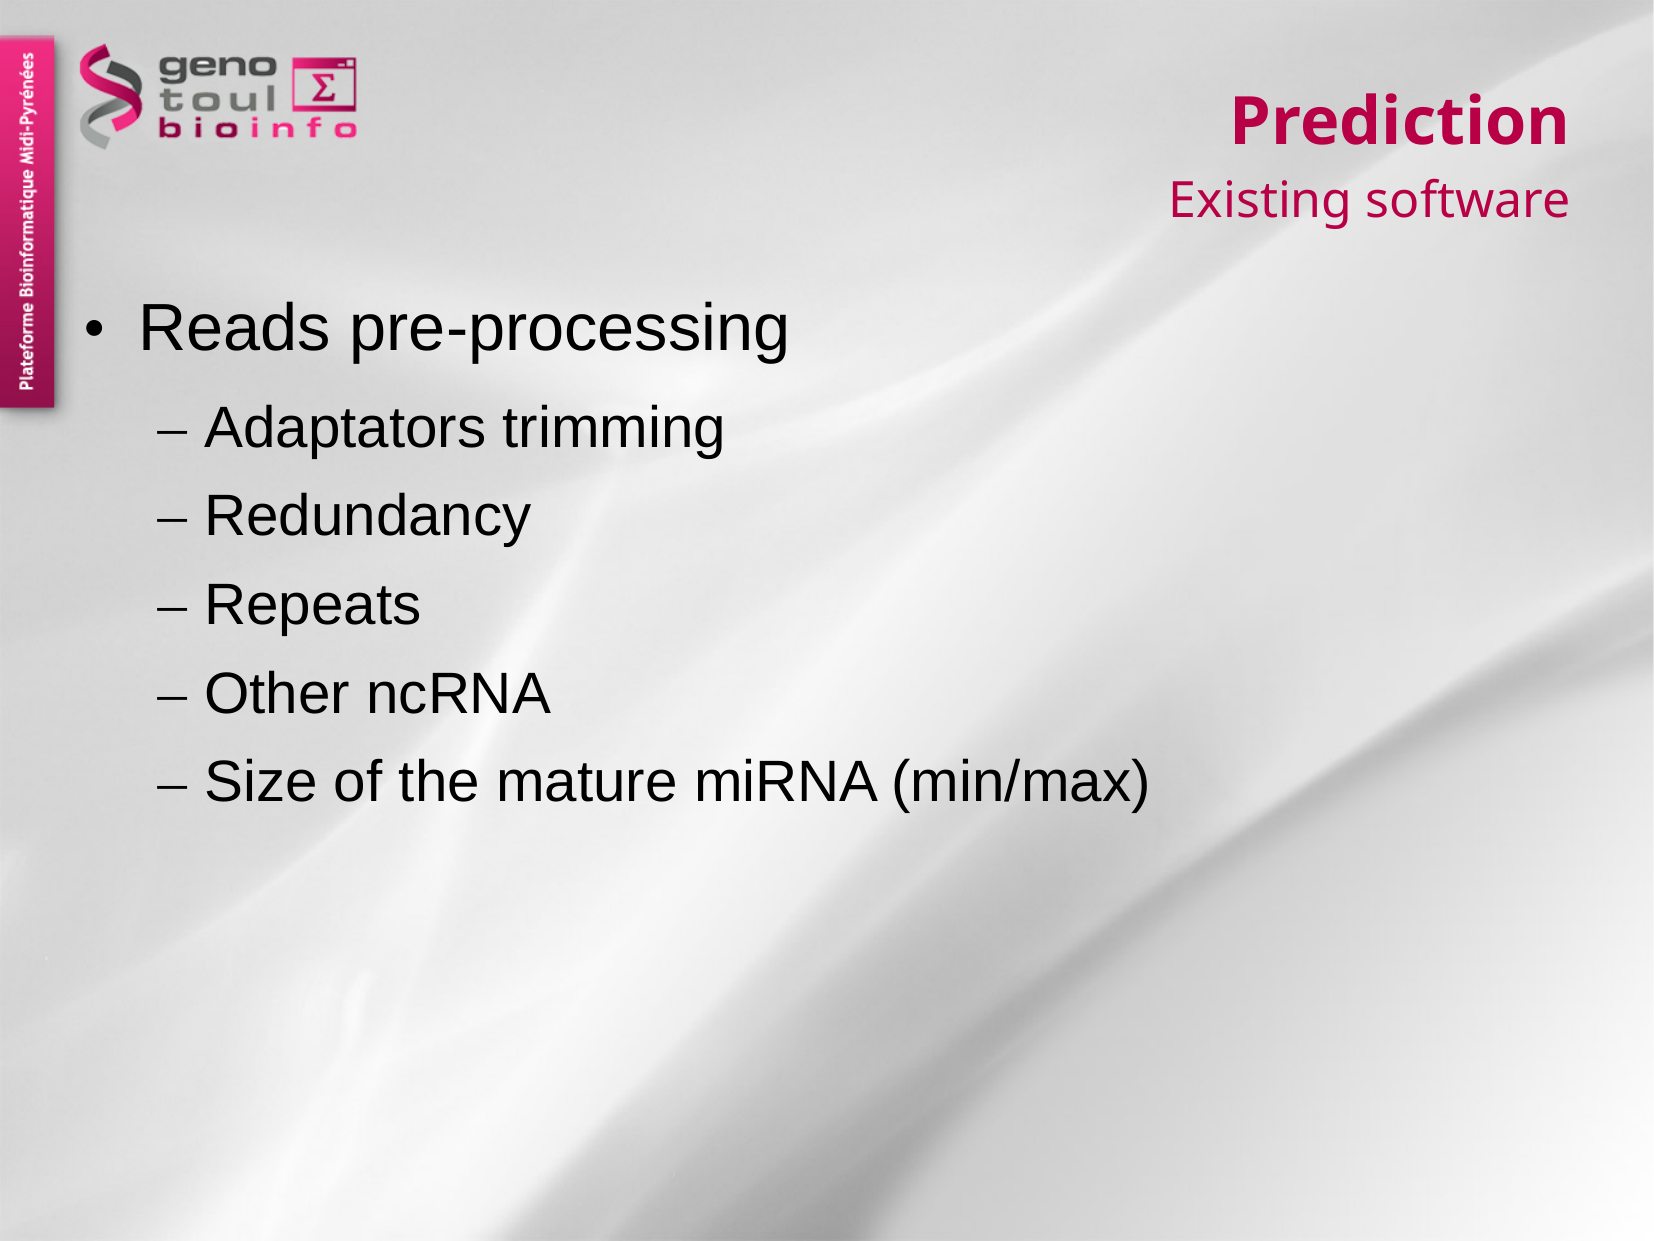

# Prediction Existing software
Reads pre-processing
Adaptators trimming
Redundancy
Repeats
Other ncRNA
Size of the mature miRNA (min/max)